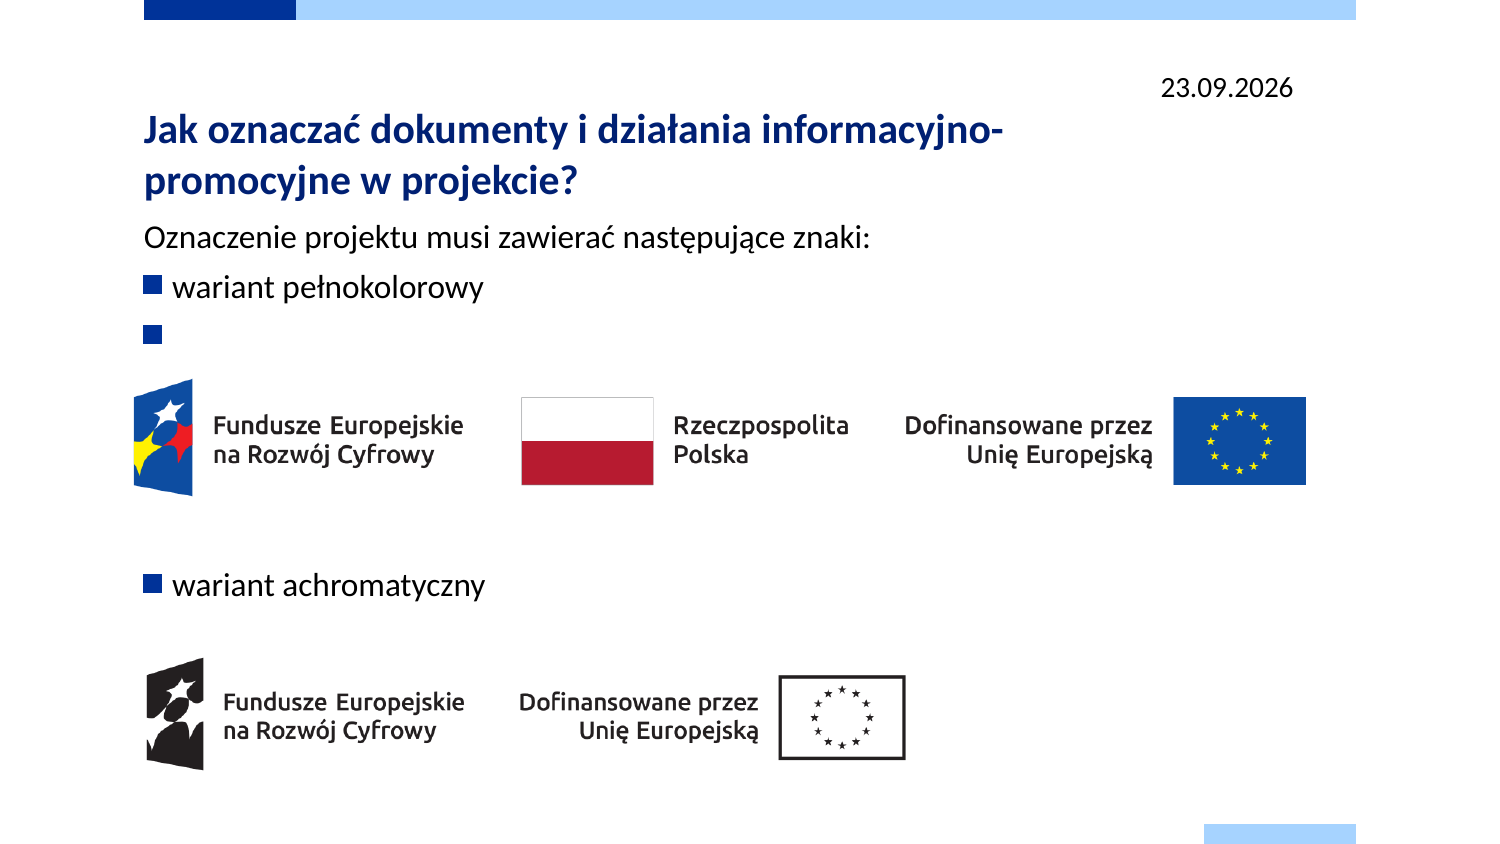

# Jak oznaczać dokumenty i działania informacyjno- promocyjne w projekcie?
Oznaczenie projektu musi zawierać następujące znaki:
wariant pełnokolorowy
wariant achromatyczny